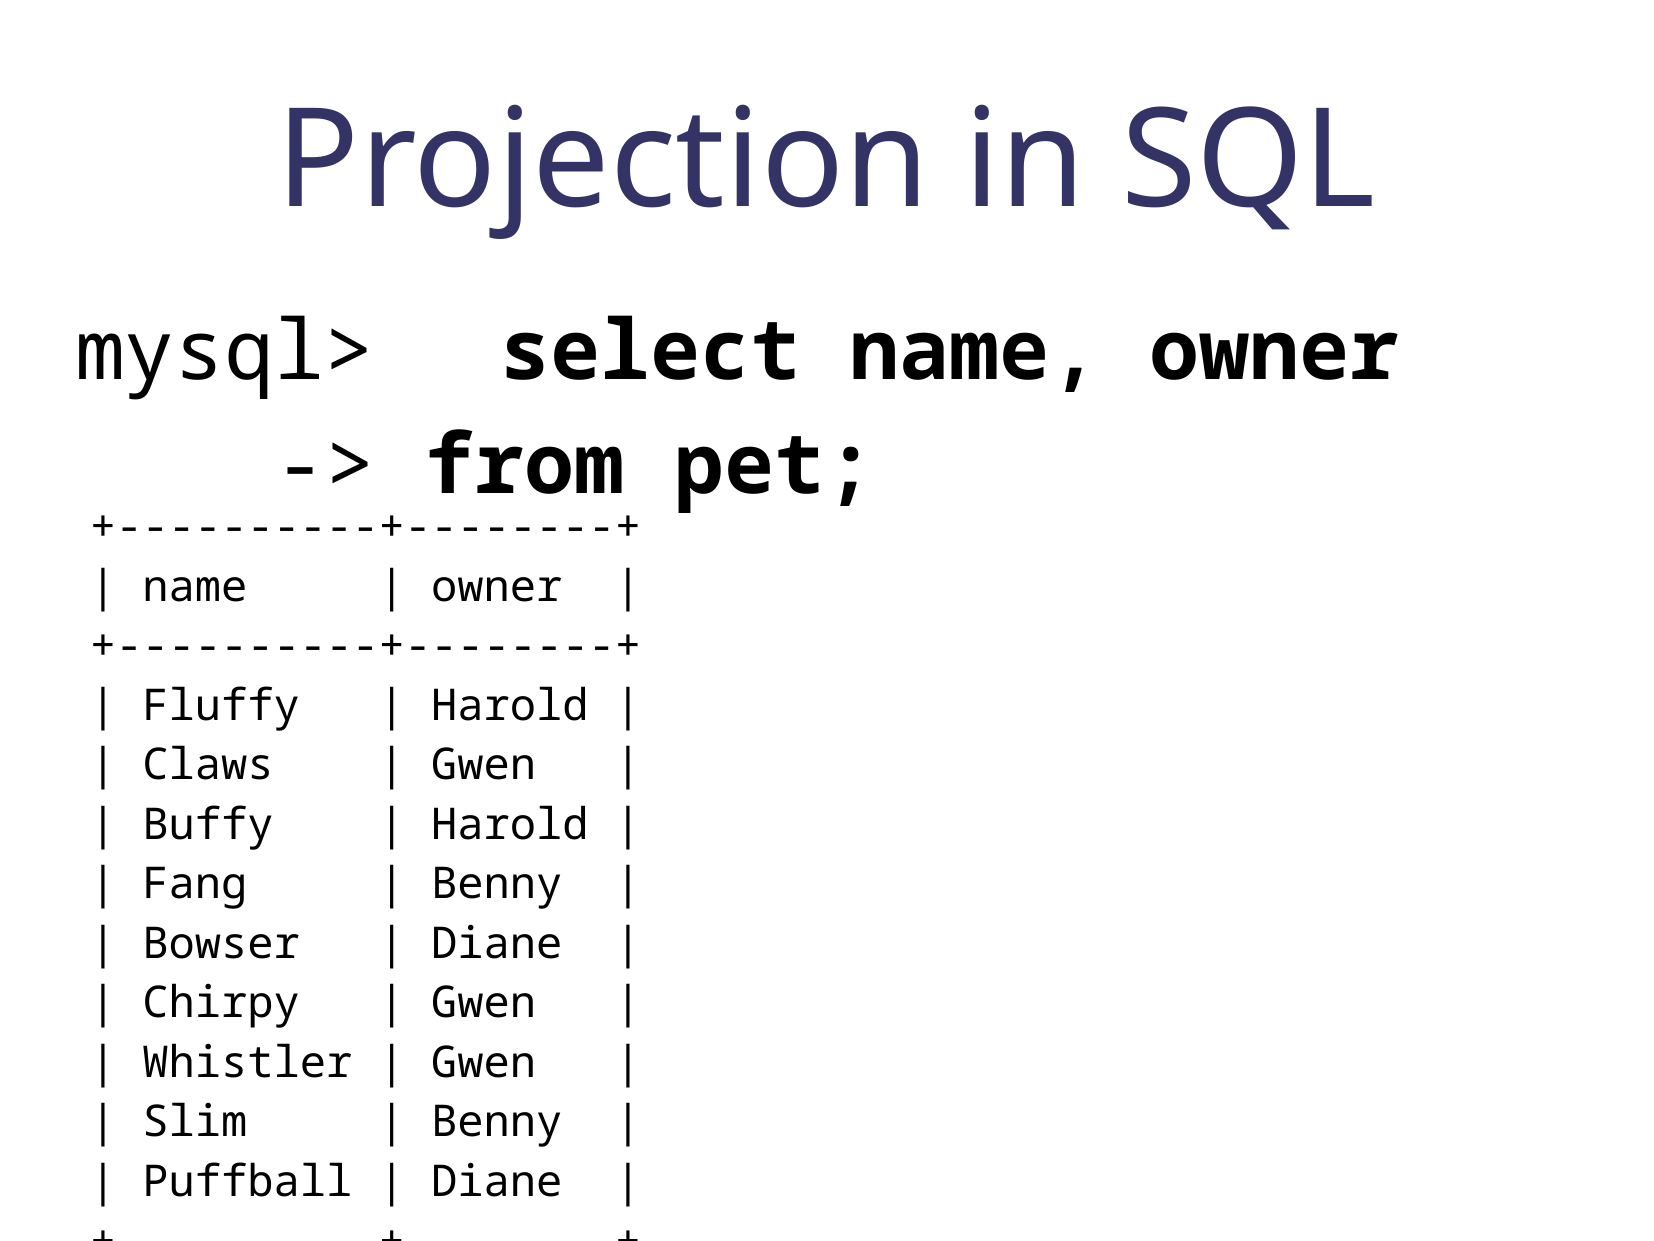

# Projection in SQL
mysql>	 select name, owner
 -> from pet;
+----------+--------+
| name | owner |
+----------+--------+
| Fluffy | Harold |
| Claws | Gwen |
| Buffy | Harold |
| Fang | Benny |
| Bowser | Diane |
| Chirpy | Gwen |
| Whistler | Gwen |
| Slim | Benny |
| Puffball | Diane |
+----------+--------+
9 rows in set (0.00 sec)